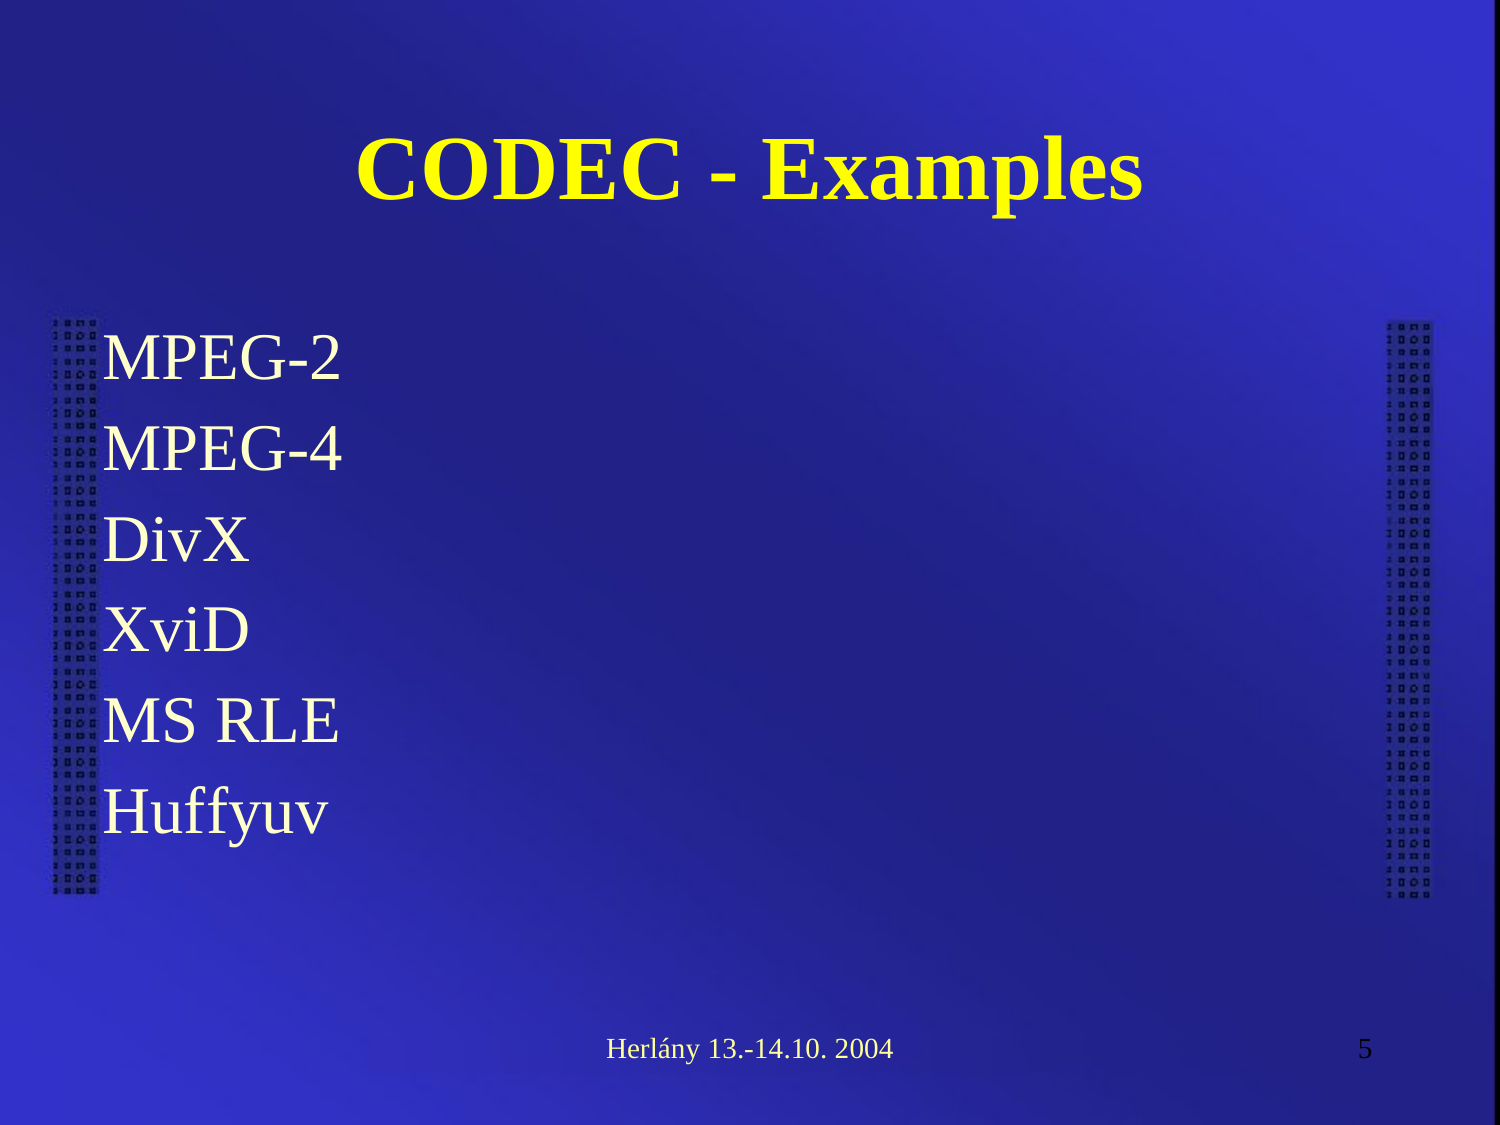

# CODEC - Examples
MPEG-2
MPEG-4
DivX
XviD
MS RLE
Huffyuv
Herlány 13.-14.10. 2004